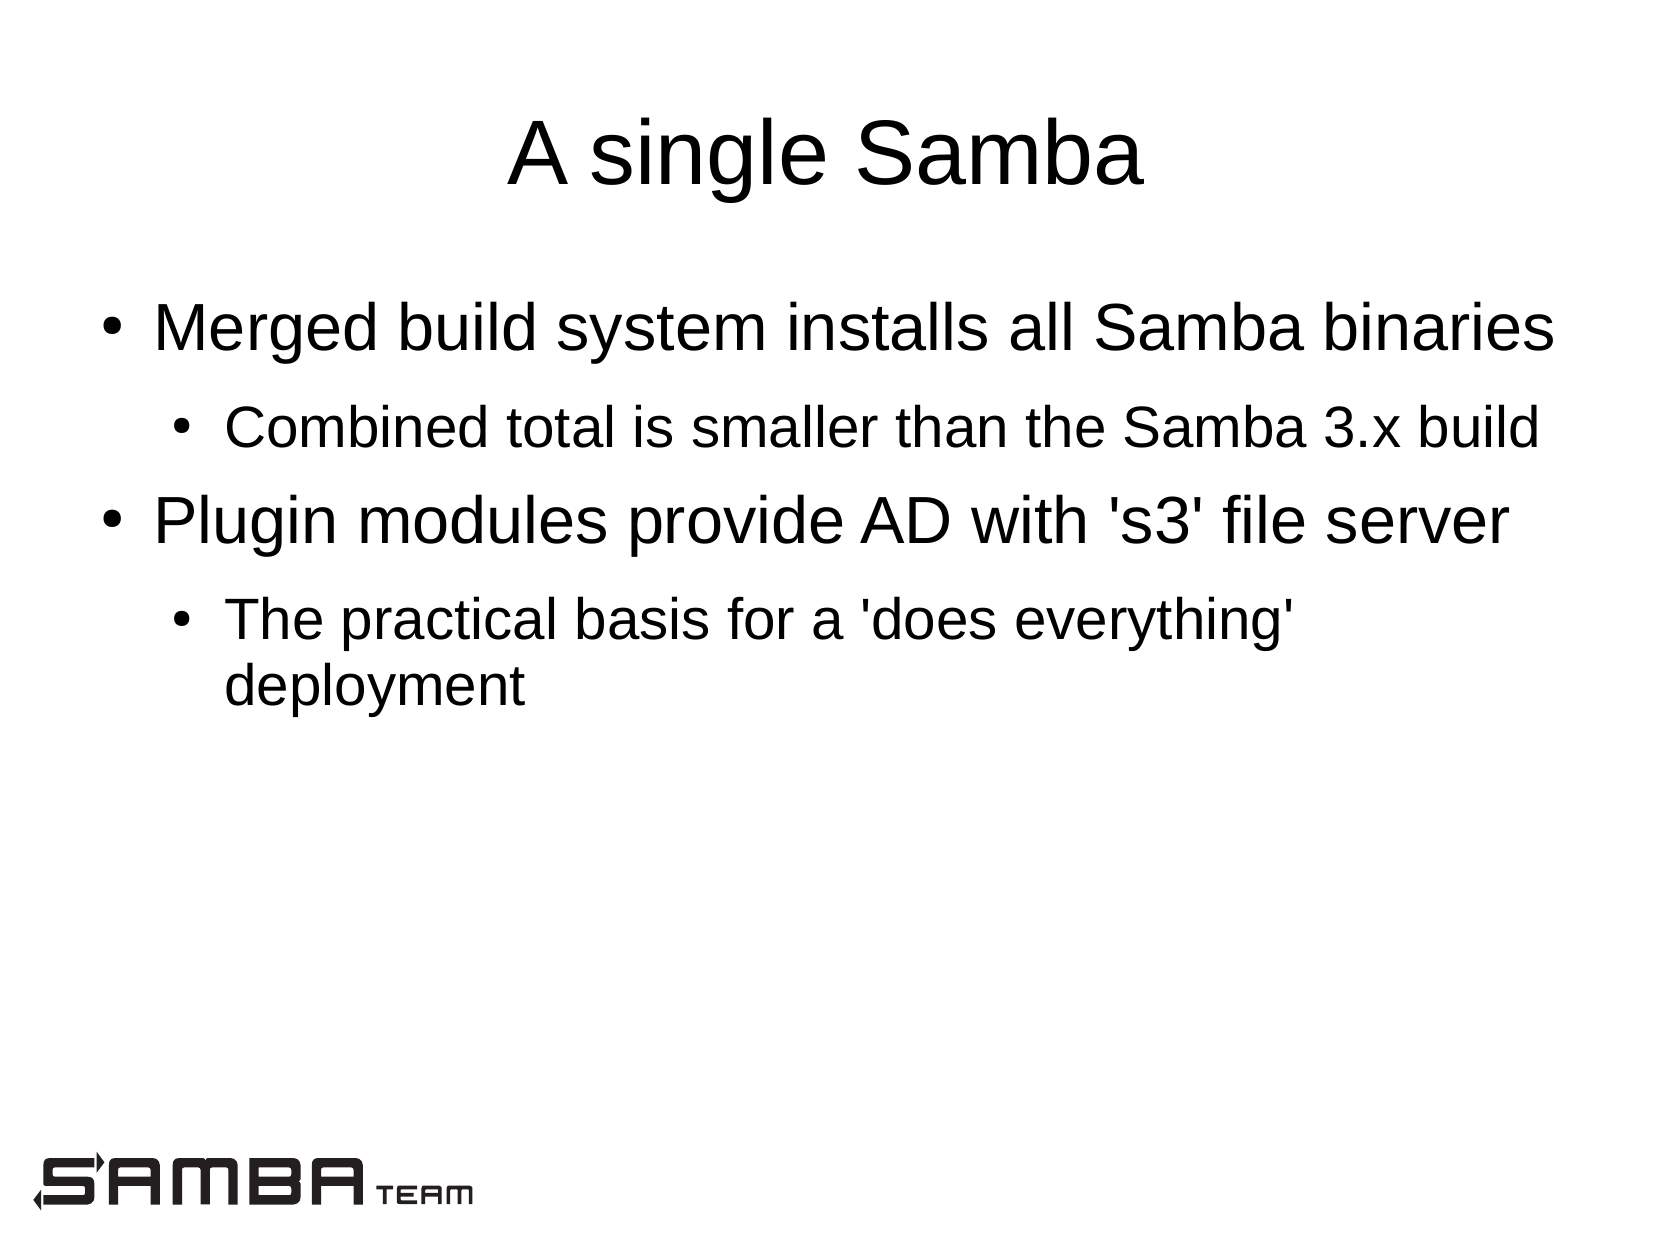

# A single Samba
Merged build system installs all Samba binaries
Combined total is smaller than the Samba 3.x build
Plugin modules provide AD with 's3' file server
The practical basis for a 'does everything' deployment